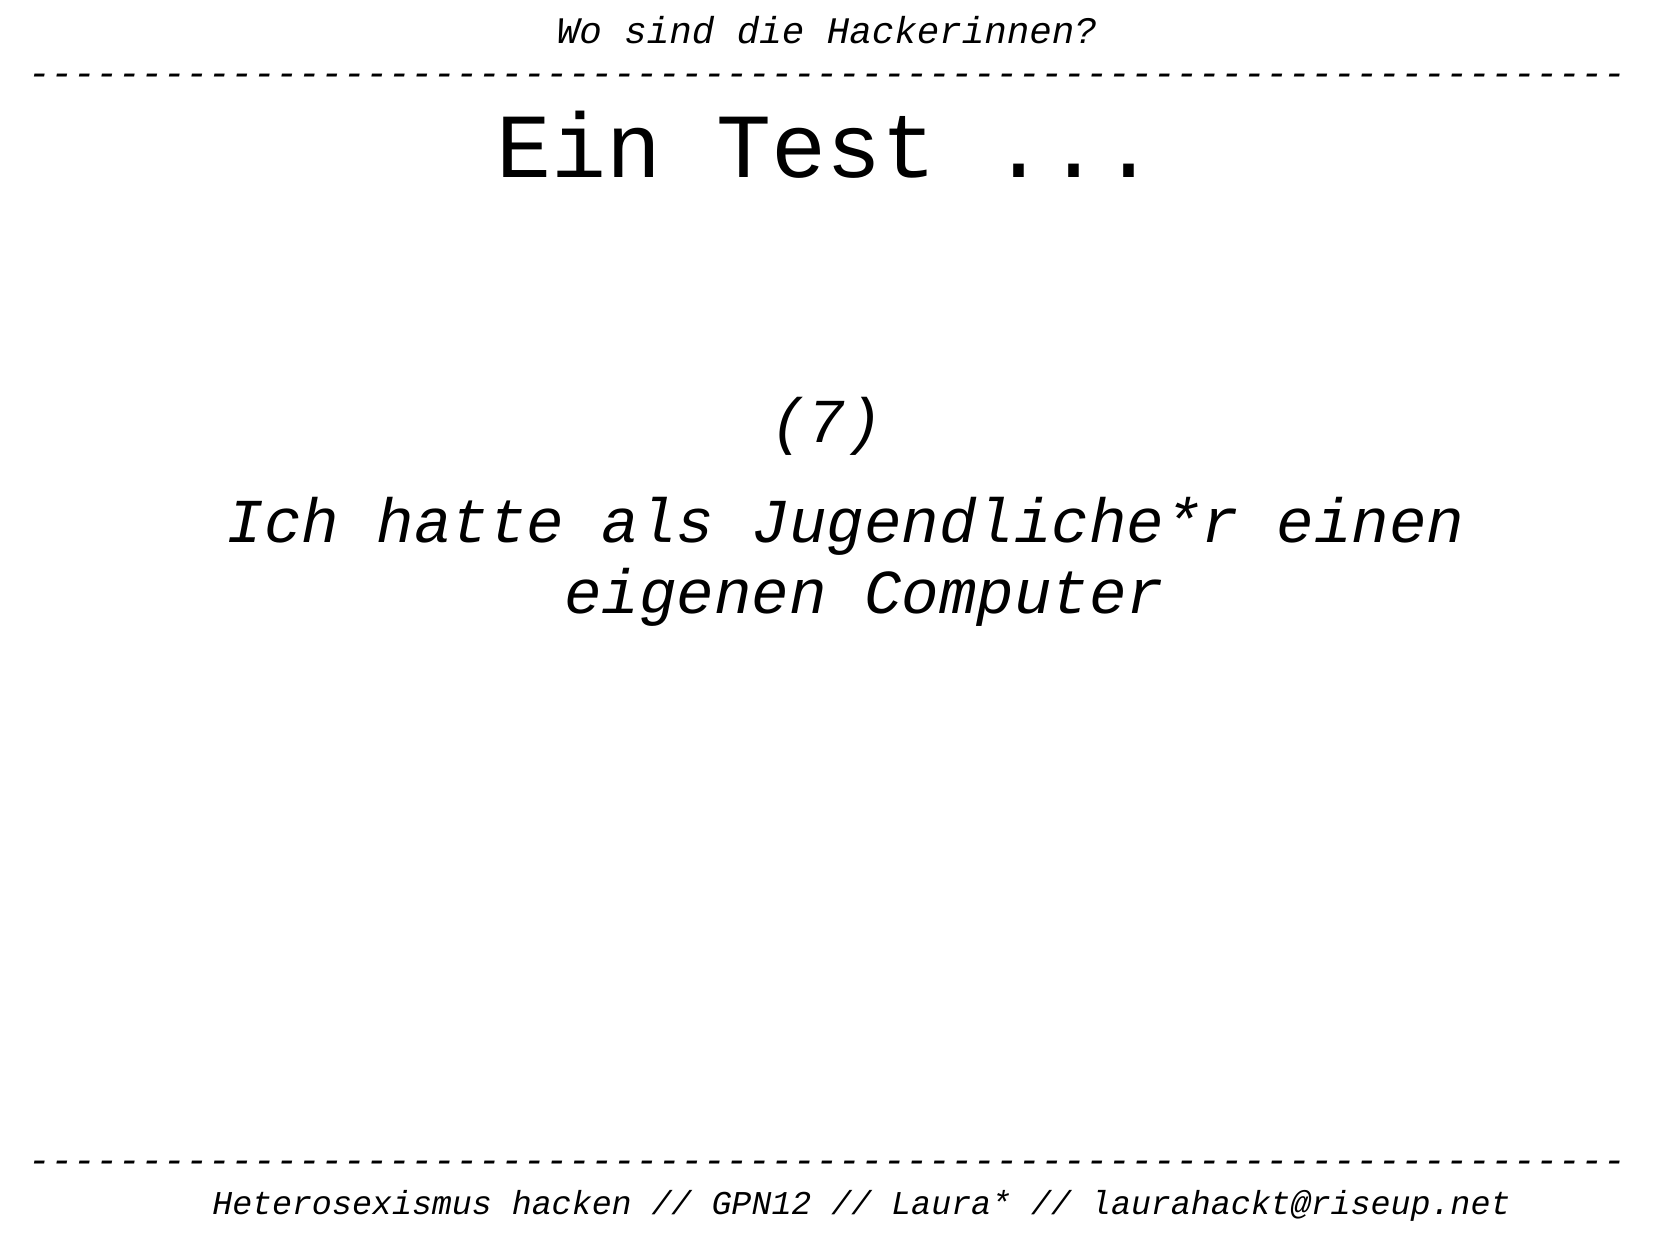

Wo sind die Hackerinnen?
-----------------------------------------------------------------------
# Ein Test ...
(7)
Ich hatte als Jugendliche*r einen eigenen Computer
-----------------------------------------------------------------------
Heterosexismus hacken // GPN12 // Laura* // laurahackt@riseup.net